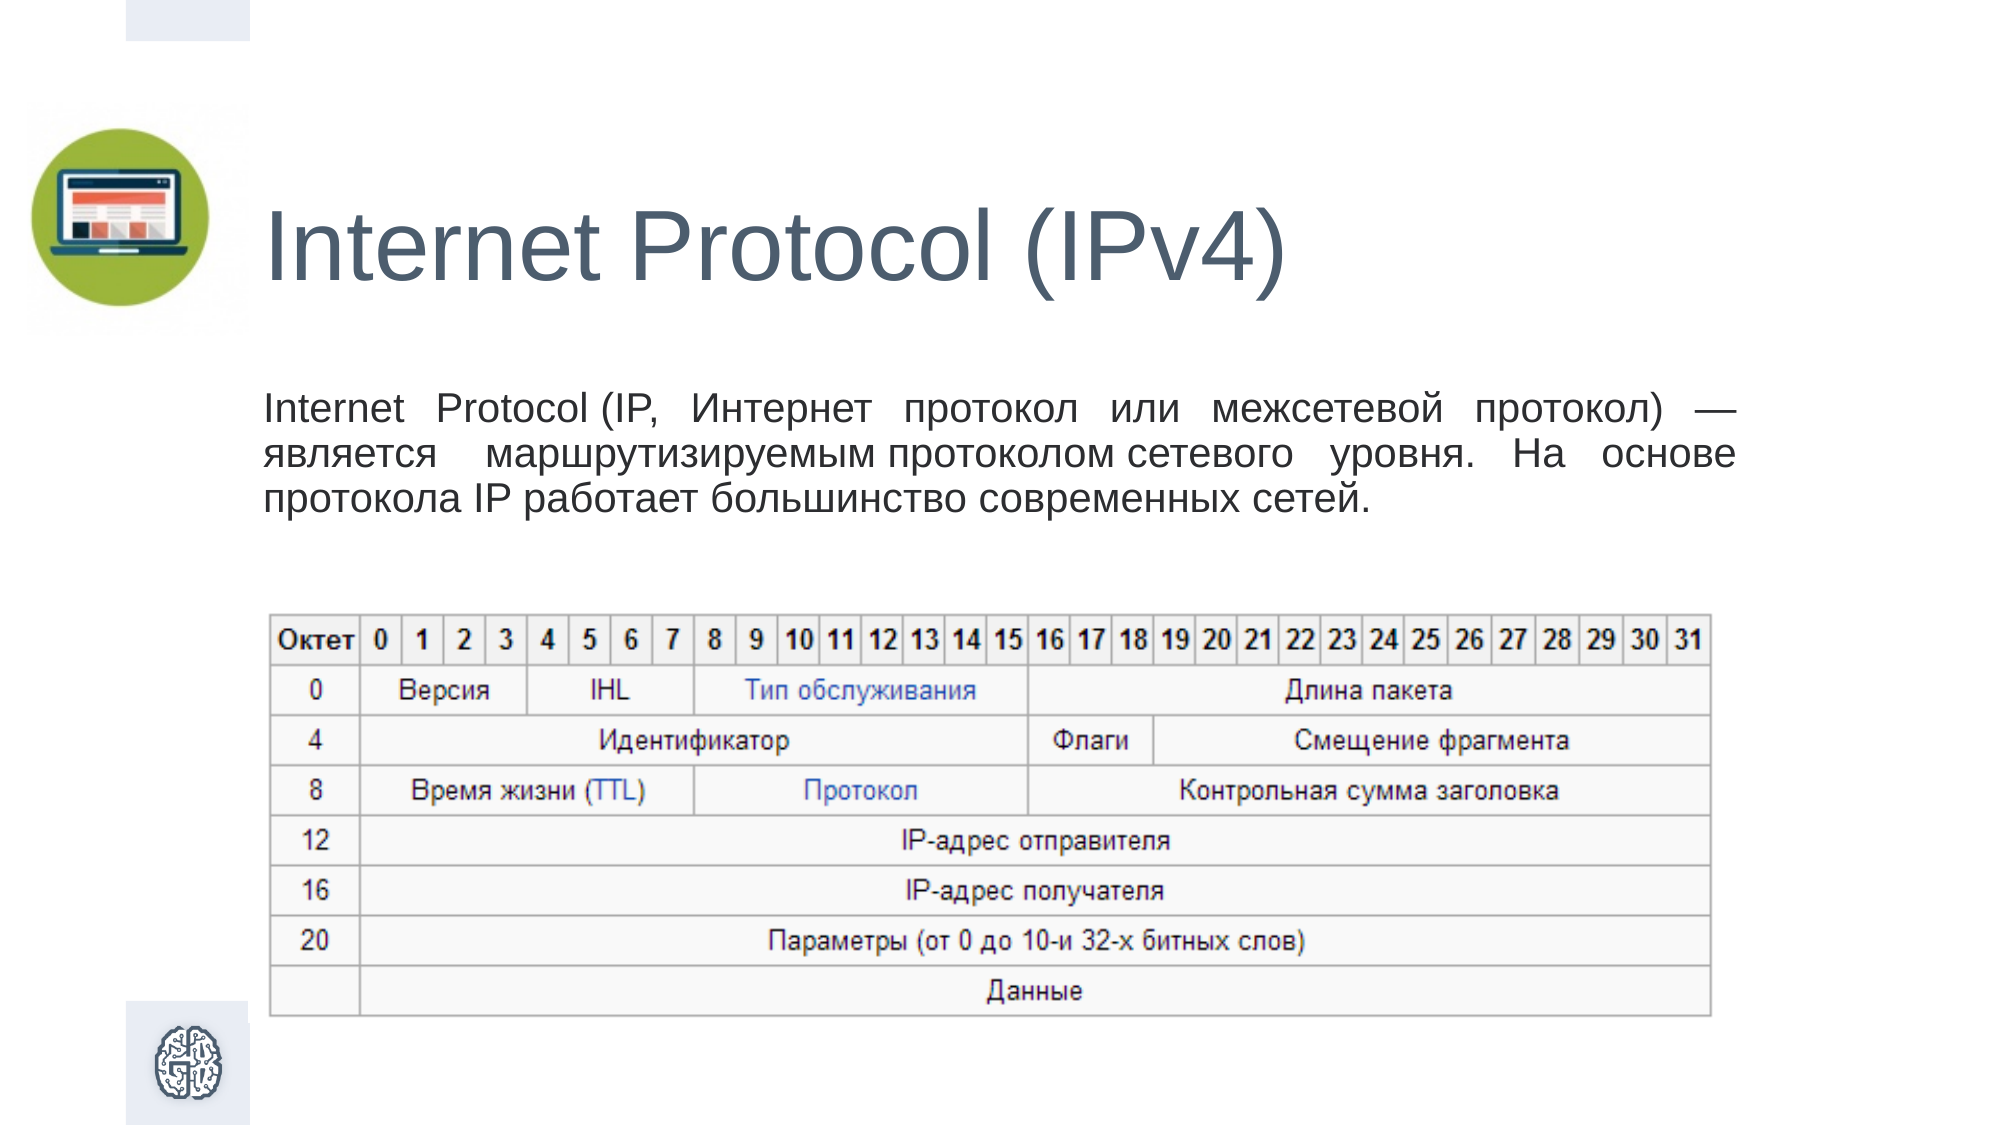

# Internet Protocol (IPv4)
Internet Protocol (IP, Интернет протокол или межсетевой протокол) — является  маршрутизируемым протоколом сетевого уровня. На основе протокола IP работает большинство современных сетей.